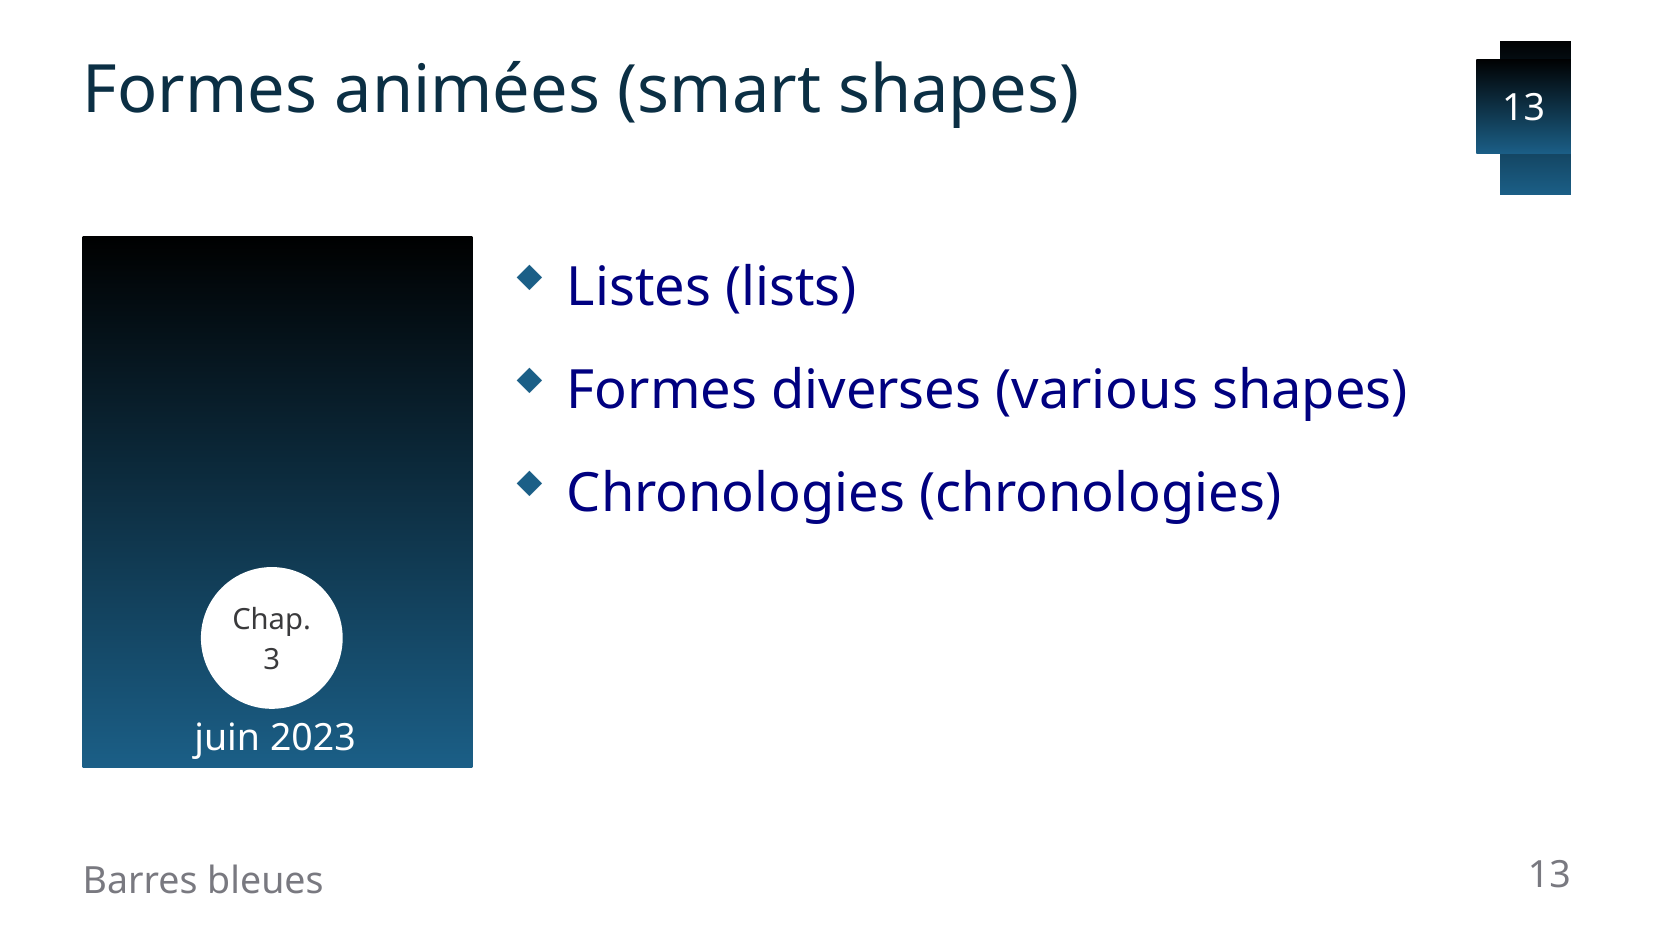

# Formes animées (smart shapes)
Listes (lists)
Formes diverses (various shapes)
Chronologies (chronologies)
Chap. 3
juin 2023
Barres bleues
13